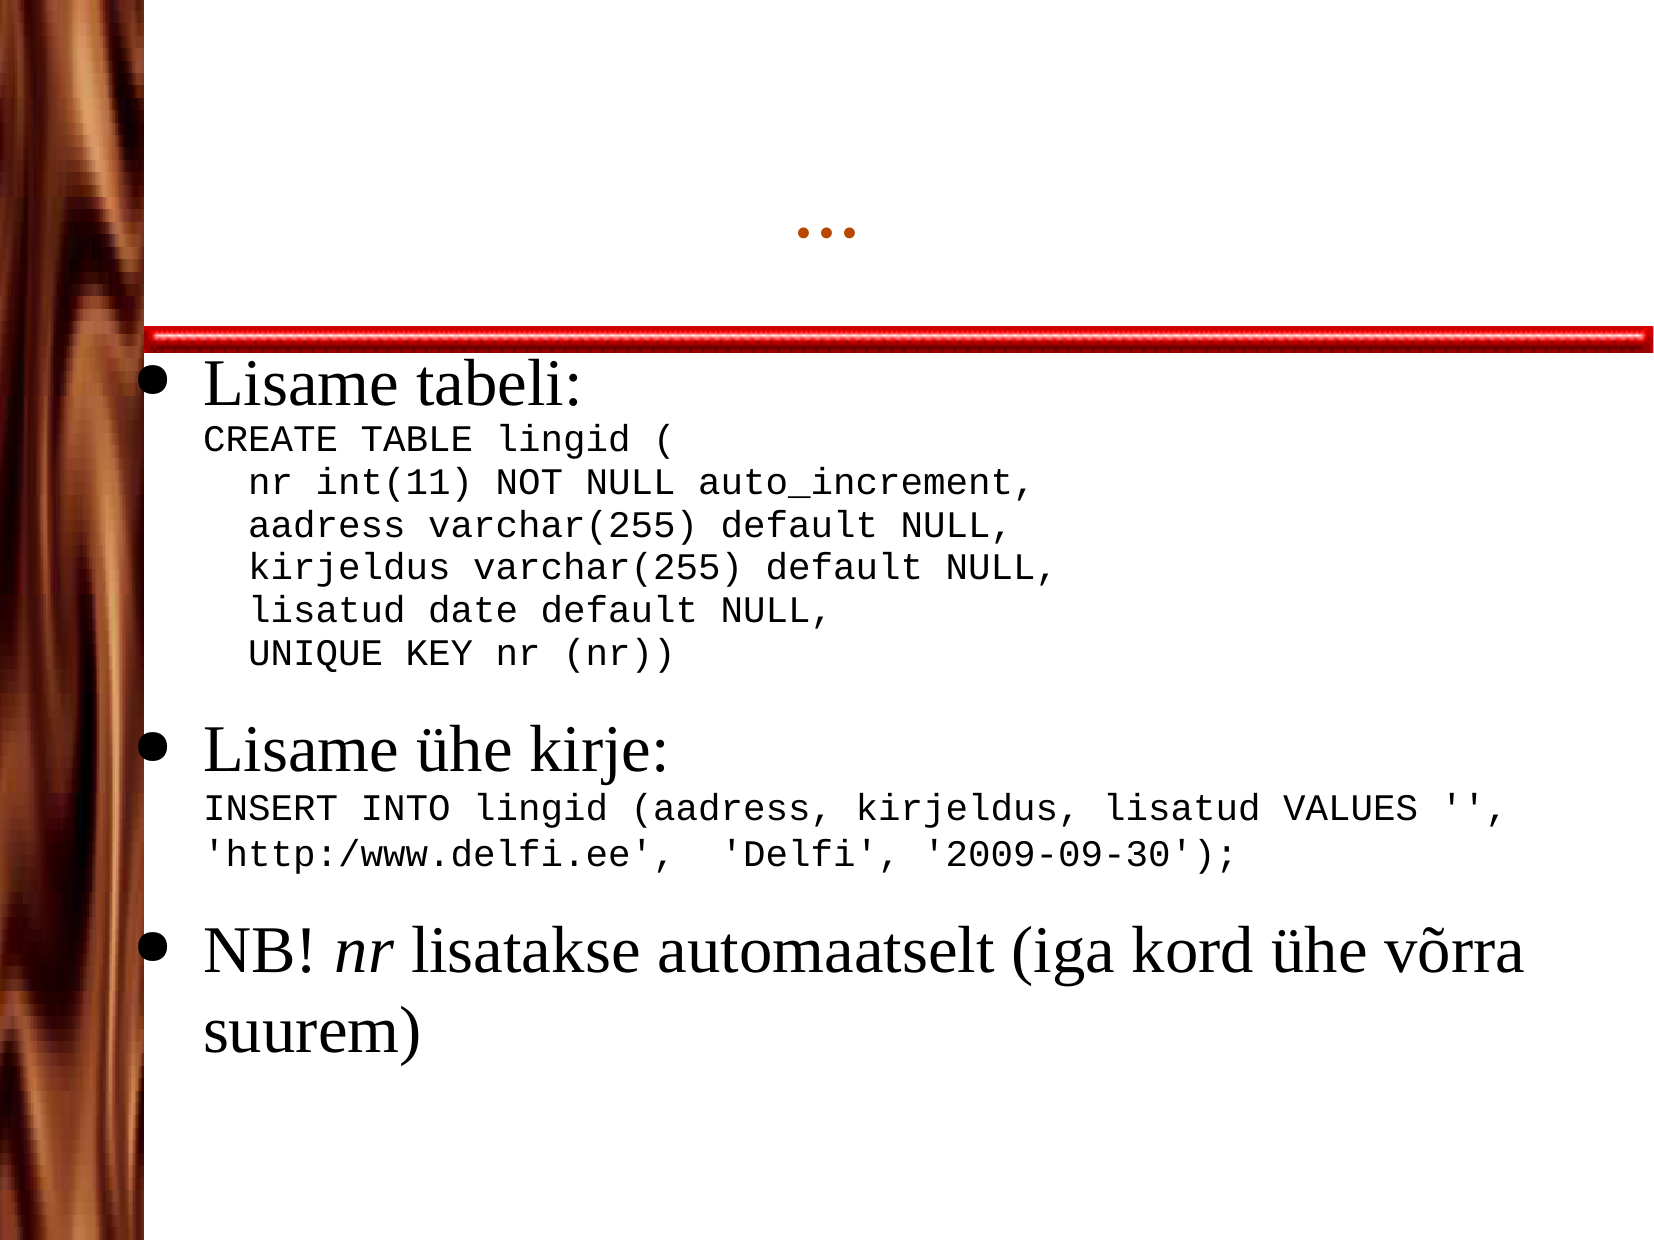

# ...
Lisame tabeli:
CREATE TABLE lingid (
 nr int(11) NOT NULL auto_increment,
 aadress varchar(255) default NULL,
 kirjeldus varchar(255) default NULL,
 lisatud date default NULL,
 UNIQUE KEY nr (nr))
Lisame ühe kirje:
INSERT INTO lingid (aadress, kirjeldus, lisatud VALUES '', 'http:/www.delfi.ee', 'Delfi', '2009-09-30');
NB! nr lisatakse automaatselt (iga kord ühe võrra suurem)